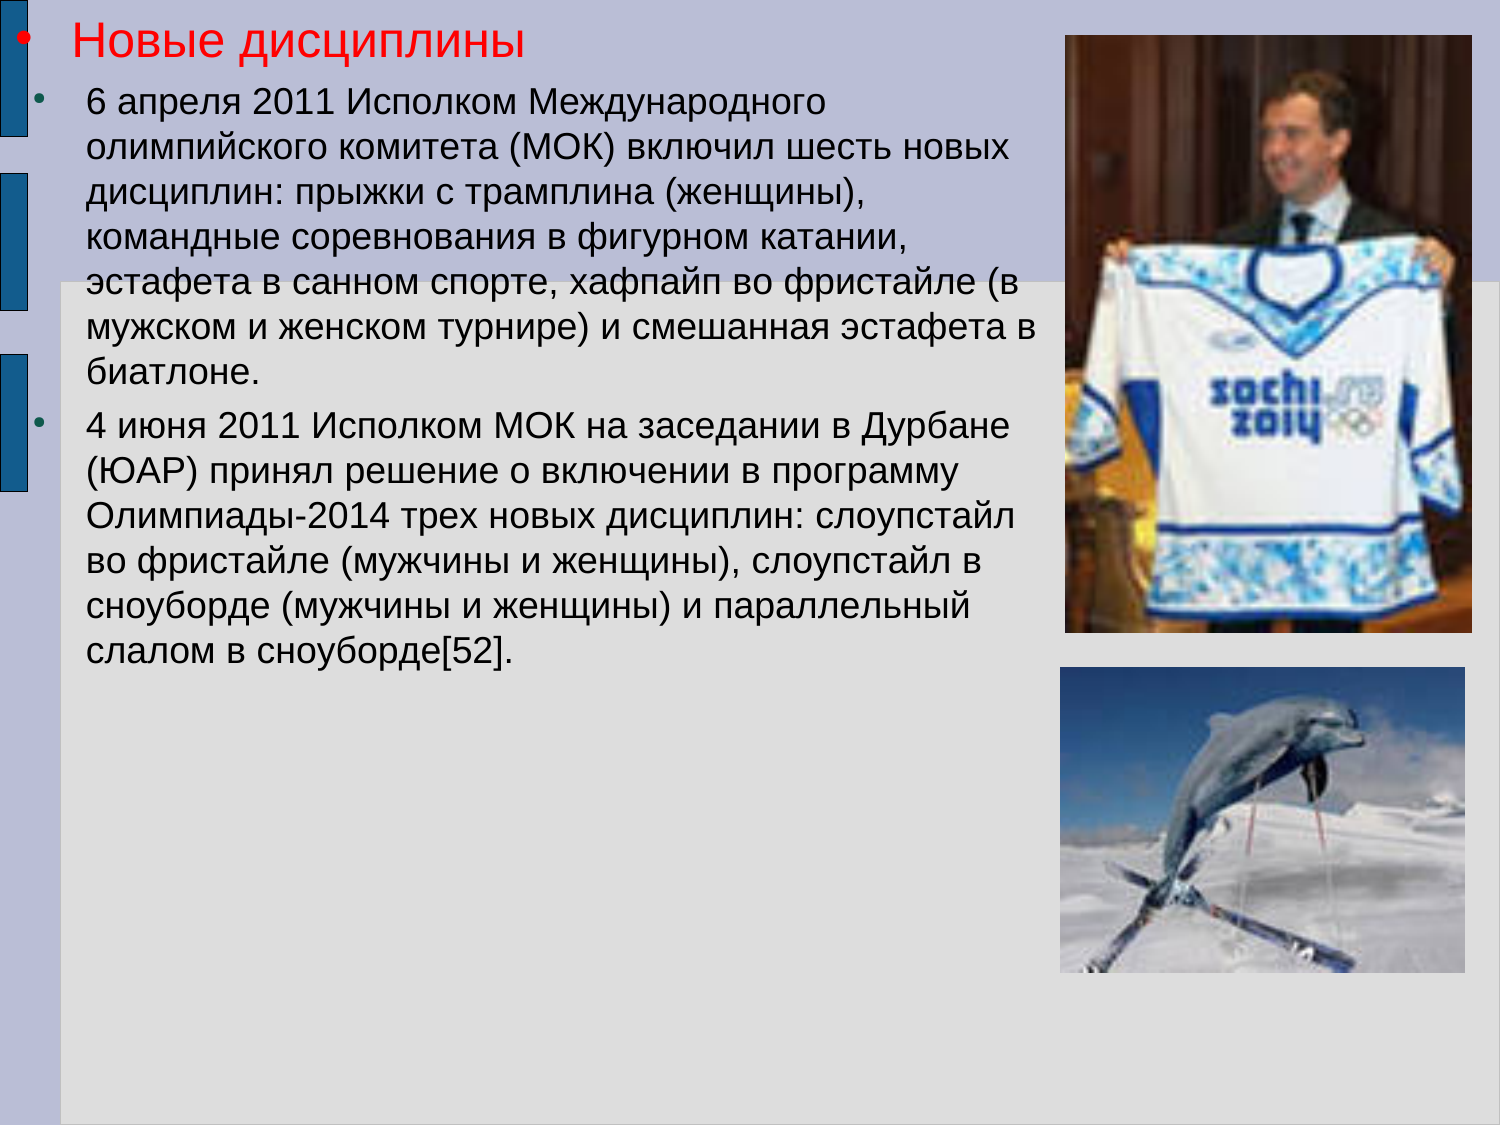

# Новые дисциплины
6 апреля 2011 Исполком Международного олимпийского комитета (МОК) включил шесть новых дисциплин: прыжки с трамплина (женщины), командные соревнования в фигурном катании, эстафета в санном спорте, хафпайп во фристайле (в мужском и женском турнире) и смешанная эстафета в биатлоне.
4 июня 2011 Исполком МОК на заседании в Дурбане (ЮАР) принял решение о включении в программу Олимпиады-2014 трех новых дисциплин: слоупстайл во фристайле (мужчины и женщины), слоупстайл в сноуборде (мужчины и женщины) и параллельный слалом в сноуборде[52].